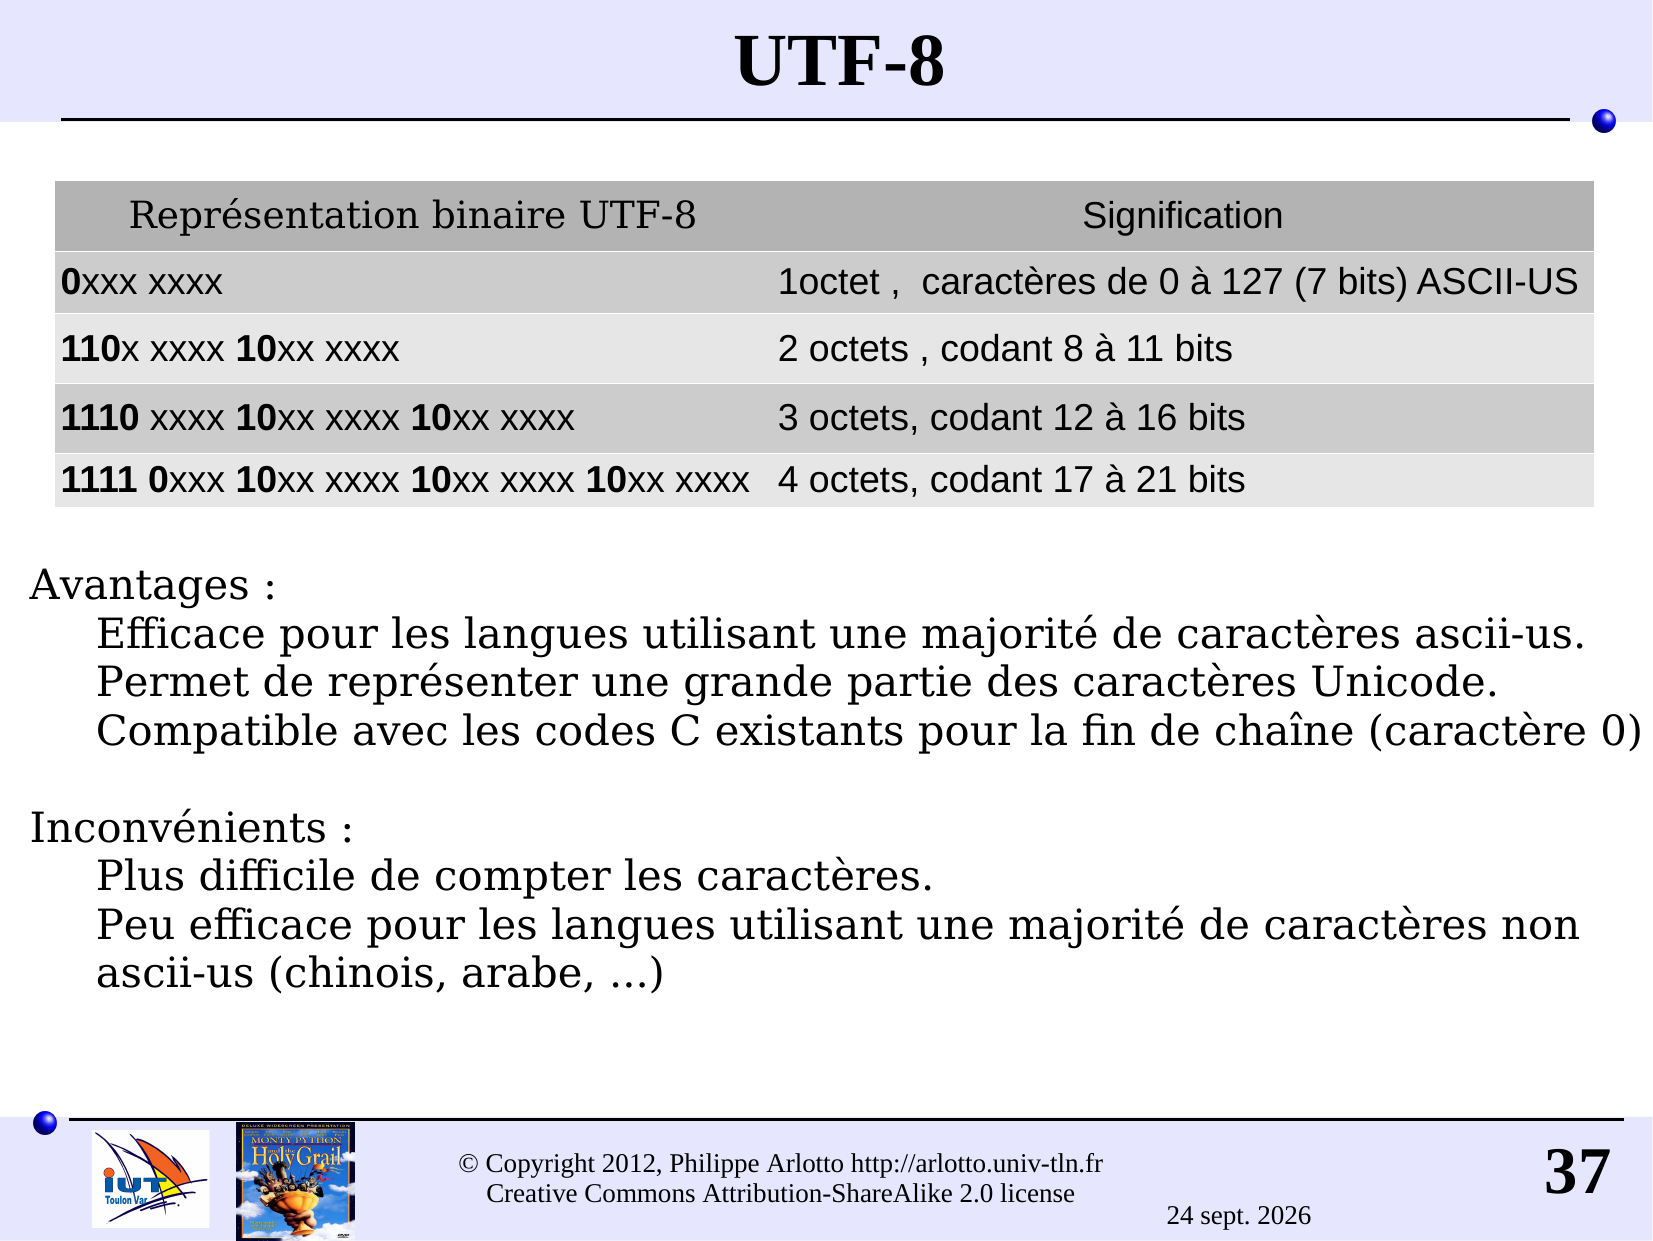

# UTF-8
| Représentation binaire UTF-8 | Signification |
| --- | --- |
| 0xxx xxxx | 1octet , caractères de 0 à 127 (7 bits) ASCII-US |
| 110x xxxx 10xx xxxx | 2 octets , codant 8 à 11 bits |
| 1110 xxxx 10xx xxxx 10xx xxxx | 3 octets, codant 12 à 16 bits |
| 1111 0xxx 10xx xxxx 10xx xxxx 10xx xxxx | 4 octets, codant 17 à 21 bits |
Avantages :
 Efficace pour les langues utilisant une majorité de caractères ascii-us.
 Permet de représenter une grande partie des caractères Unicode.
 Compatible avec les codes C existants pour la fin de chaîne (caractère 0)
Inconvénients :
 Plus difficile de compter les caractères.
 Peu efficace pour les langues utilisant une majorité de caractères non
 ascii-us (chinois, arabe, ...)